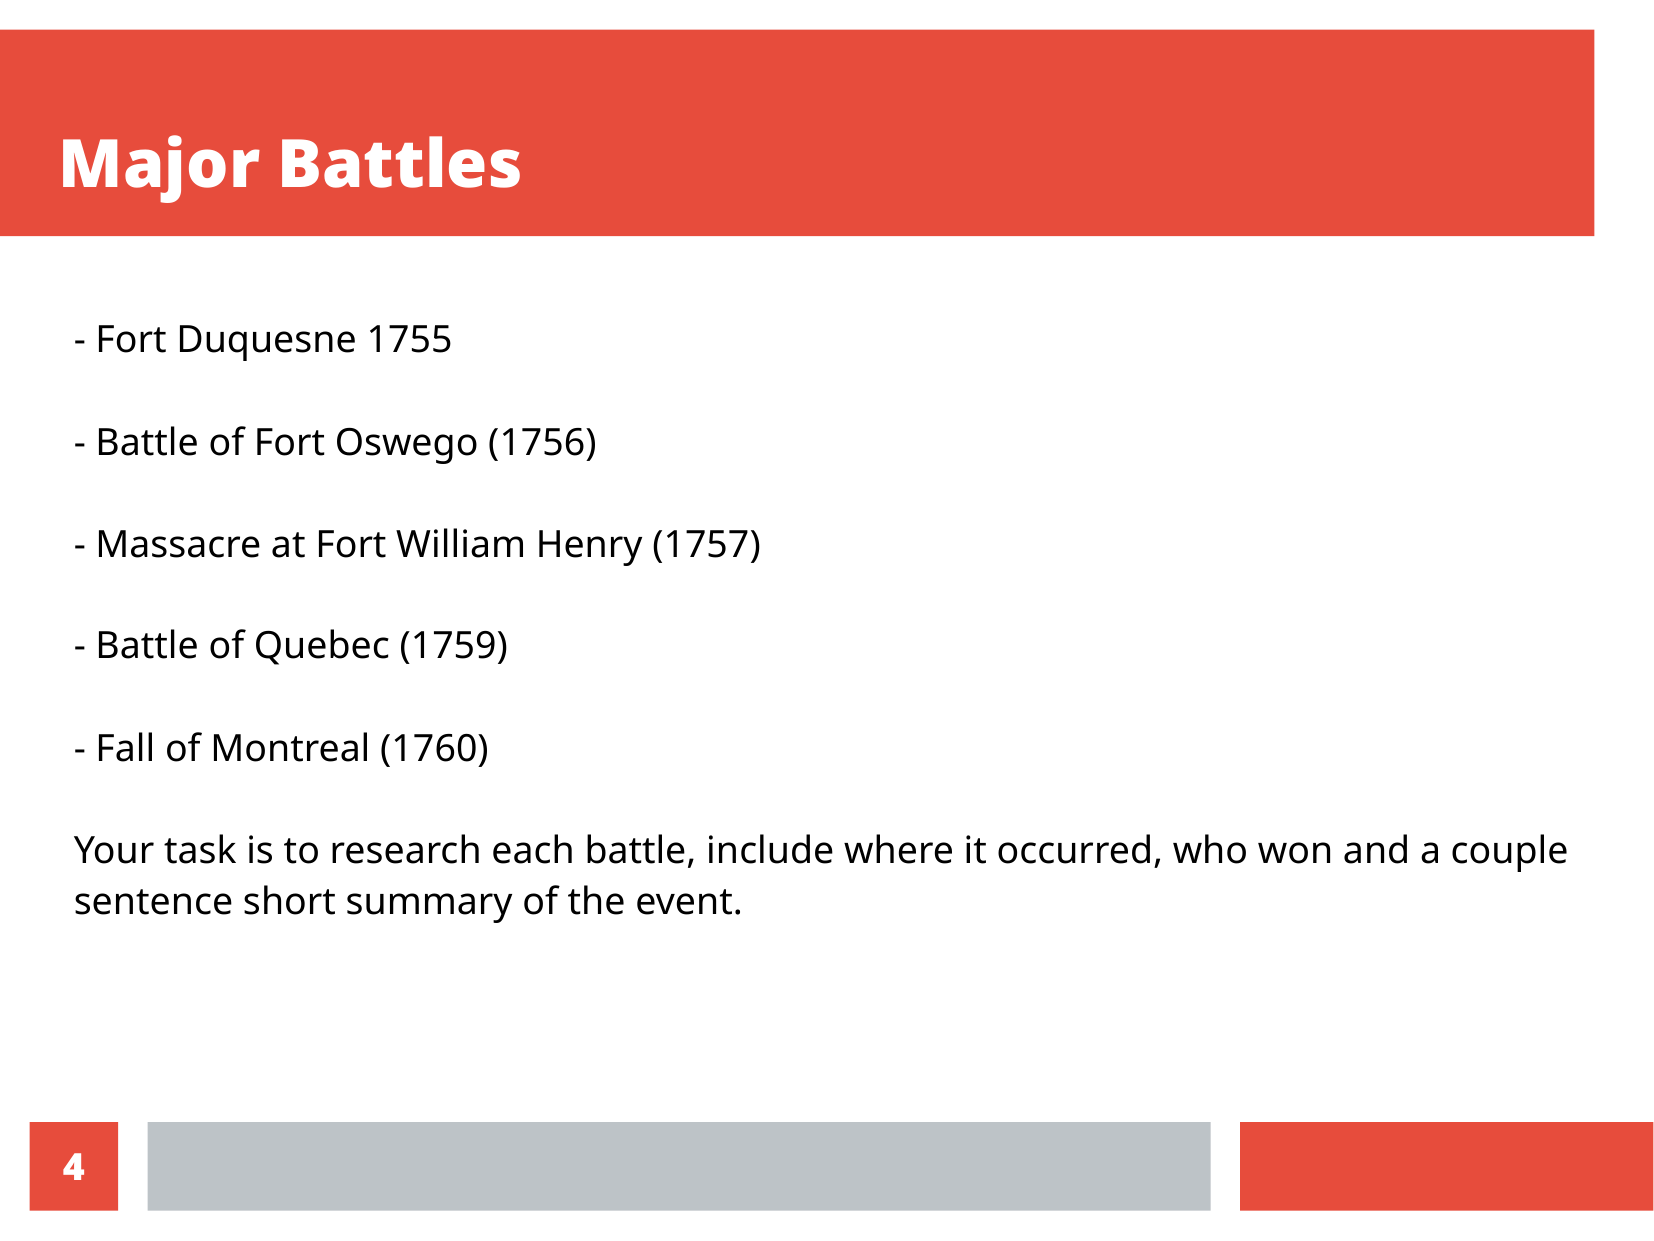

# Major Battles
- Fort Duquesne 1755
- Battle of Fort Oswego (1756)
- Massacre at Fort William Henry (1757)
- Battle of Quebec (1759)
- Fall of Montreal (1760)
Your task is to research each battle, include where it occurred, who won and a couple sentence short summary of the event.
4